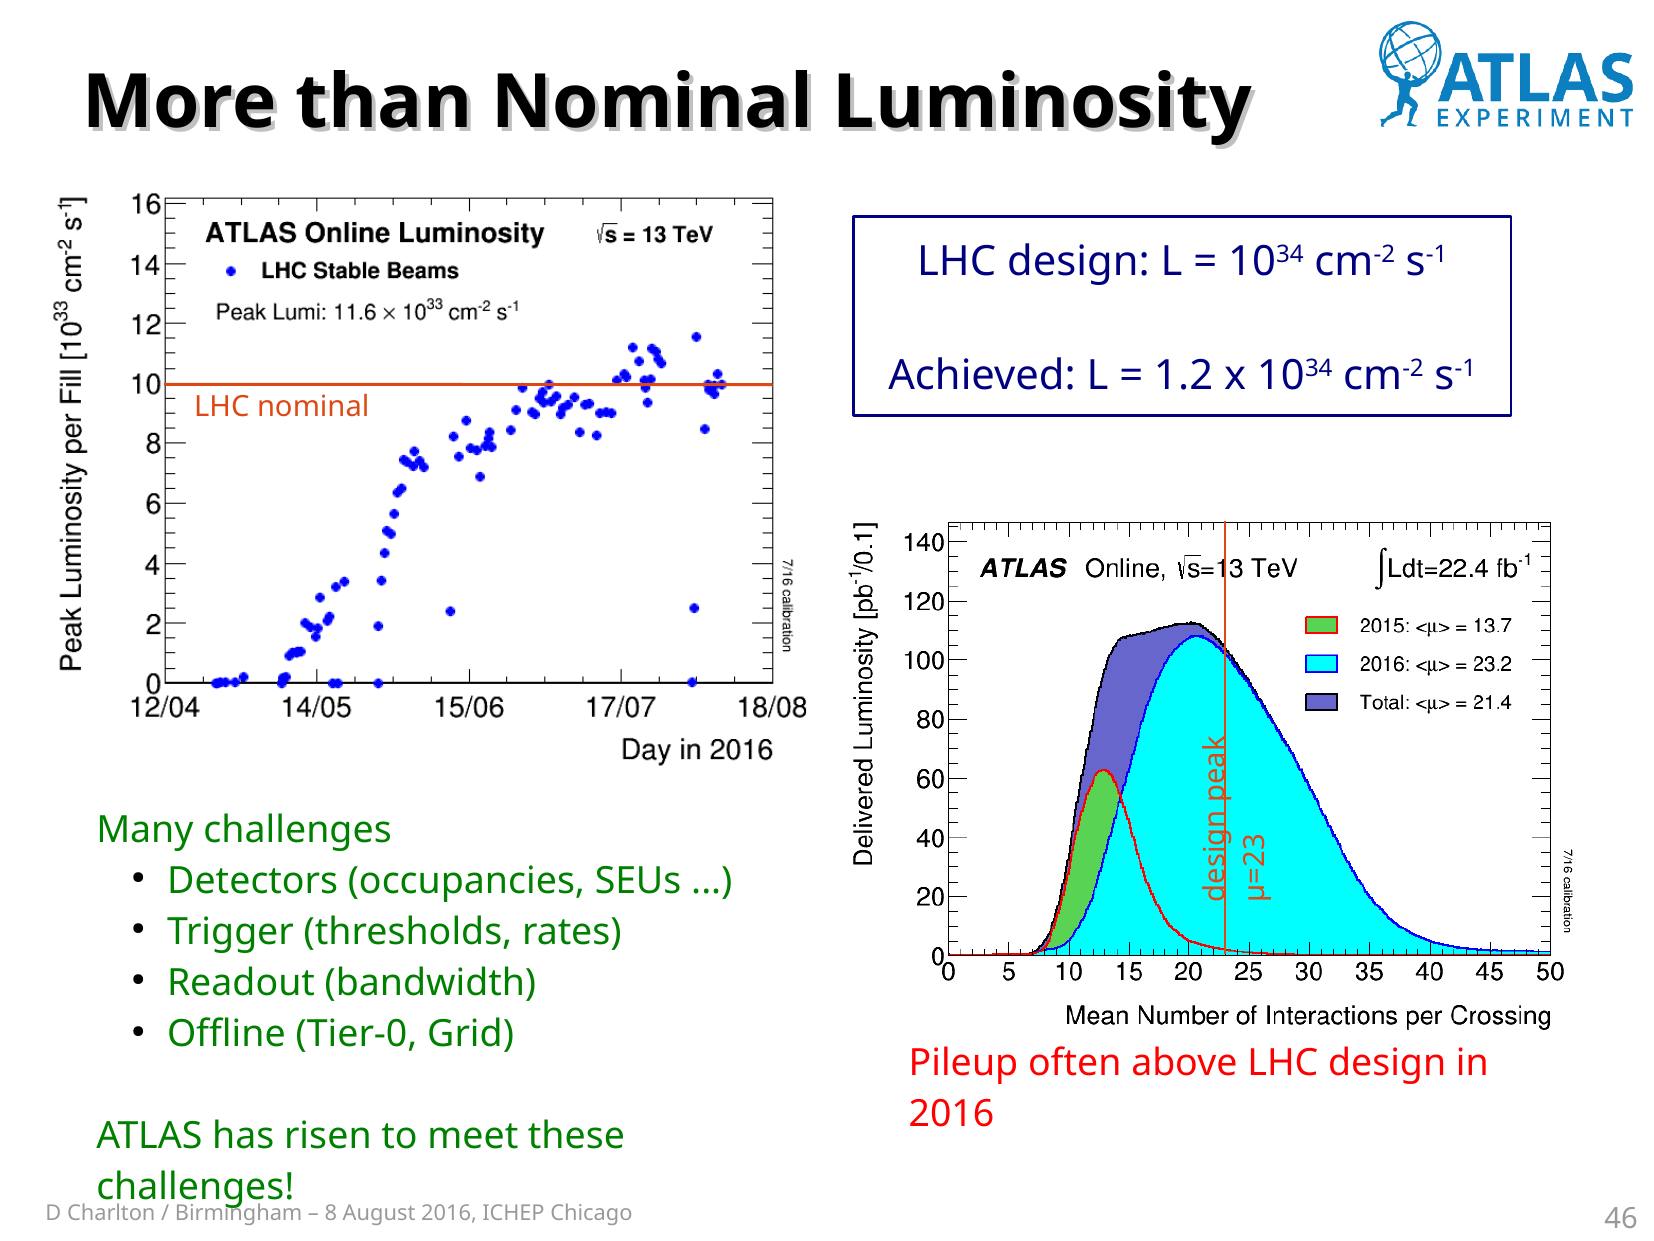

# More than Nominal Luminosity
LHC design: L = 1034 cm-2 s-1
Achieved: L = 1.2 x 1034 cm-2 s-1
LHC nominal
design peak µ=23
Many challenges
Detectors (occupancies, SEUs ...)
Trigger (thresholds, rates)
Readout (bandwidth)
Offline (Tier-0, Grid)
ATLAS has risen to meet these challenges!
Pileup often above LHC design in 2016